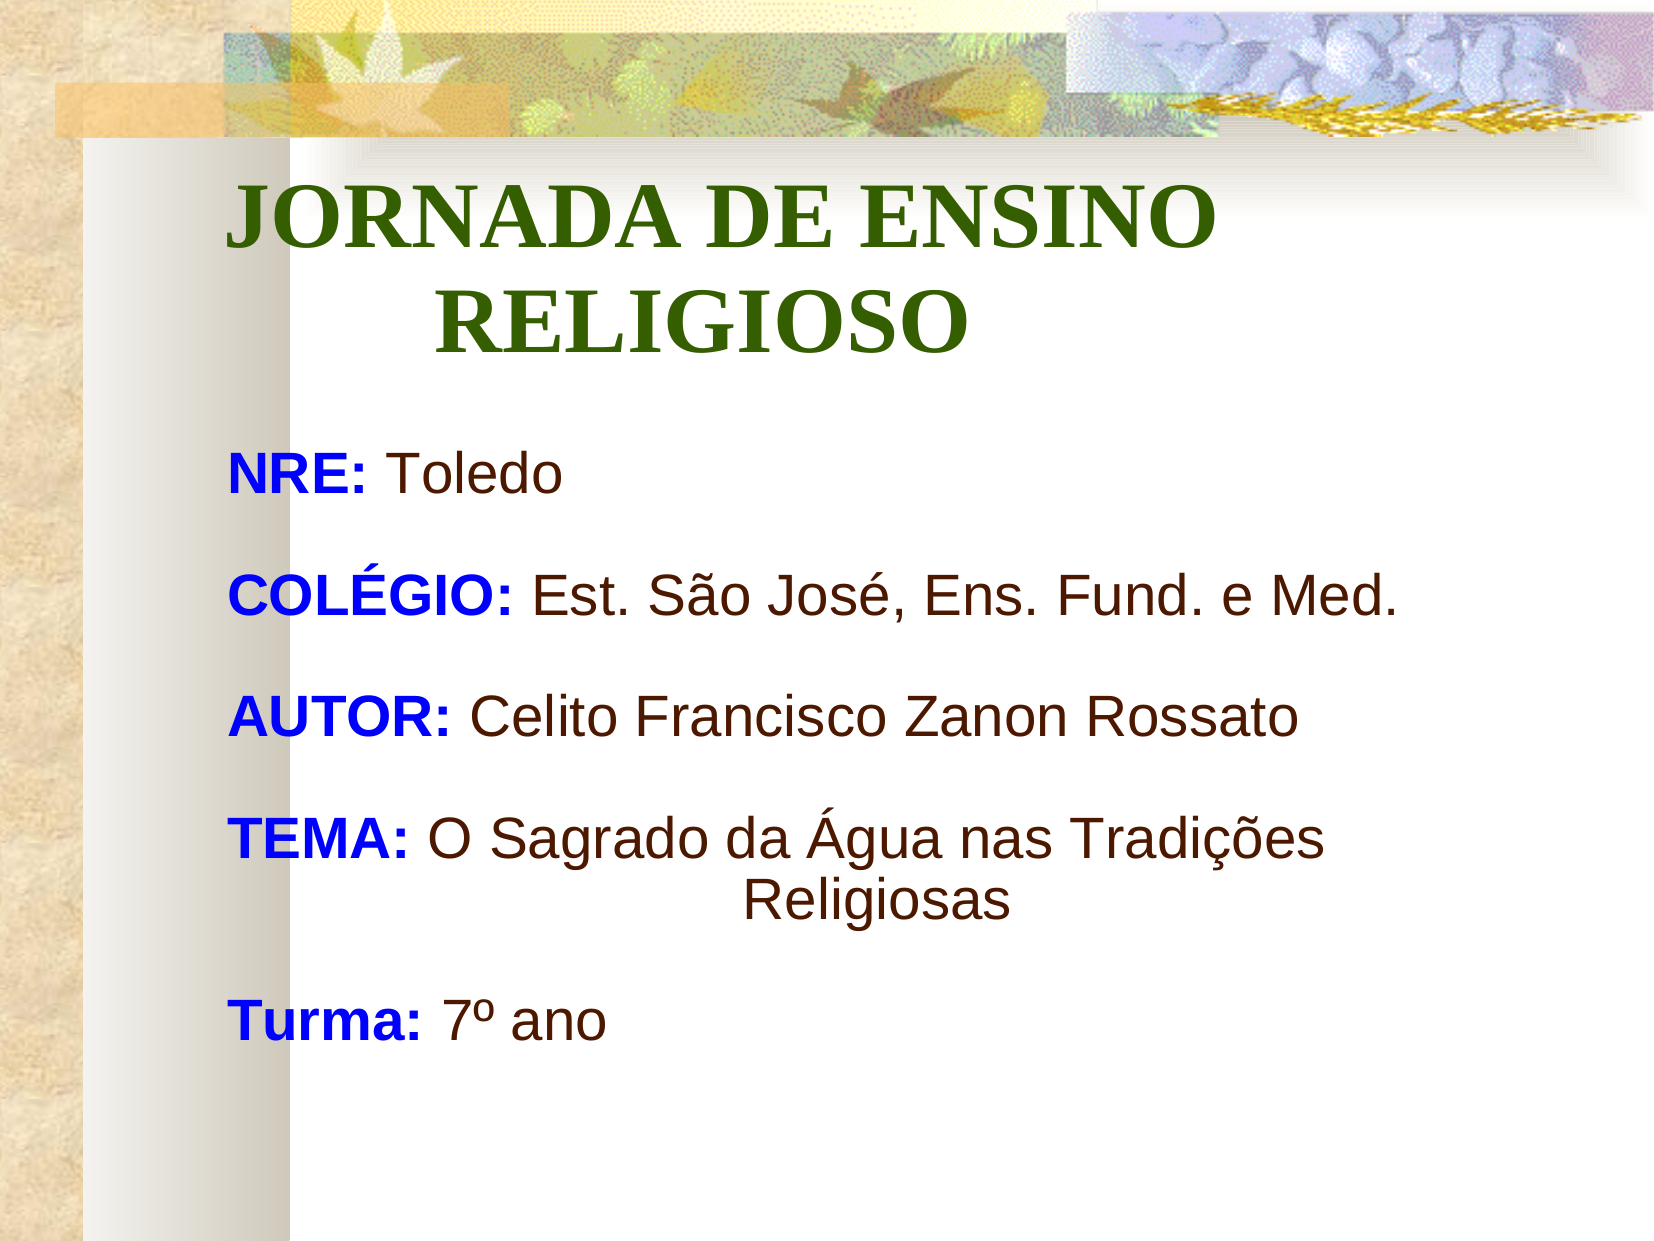

JORNADA DE ENSINO RELIGIOSO
NRE: Toledo
COLÉGIO: Est. São José, Ens. Fund. e Med.
AUTOR: Celito Francisco Zanon Rossato
TEMA: O Sagrado da Água nas Tradições 								Religiosas
Turma: 7º ano